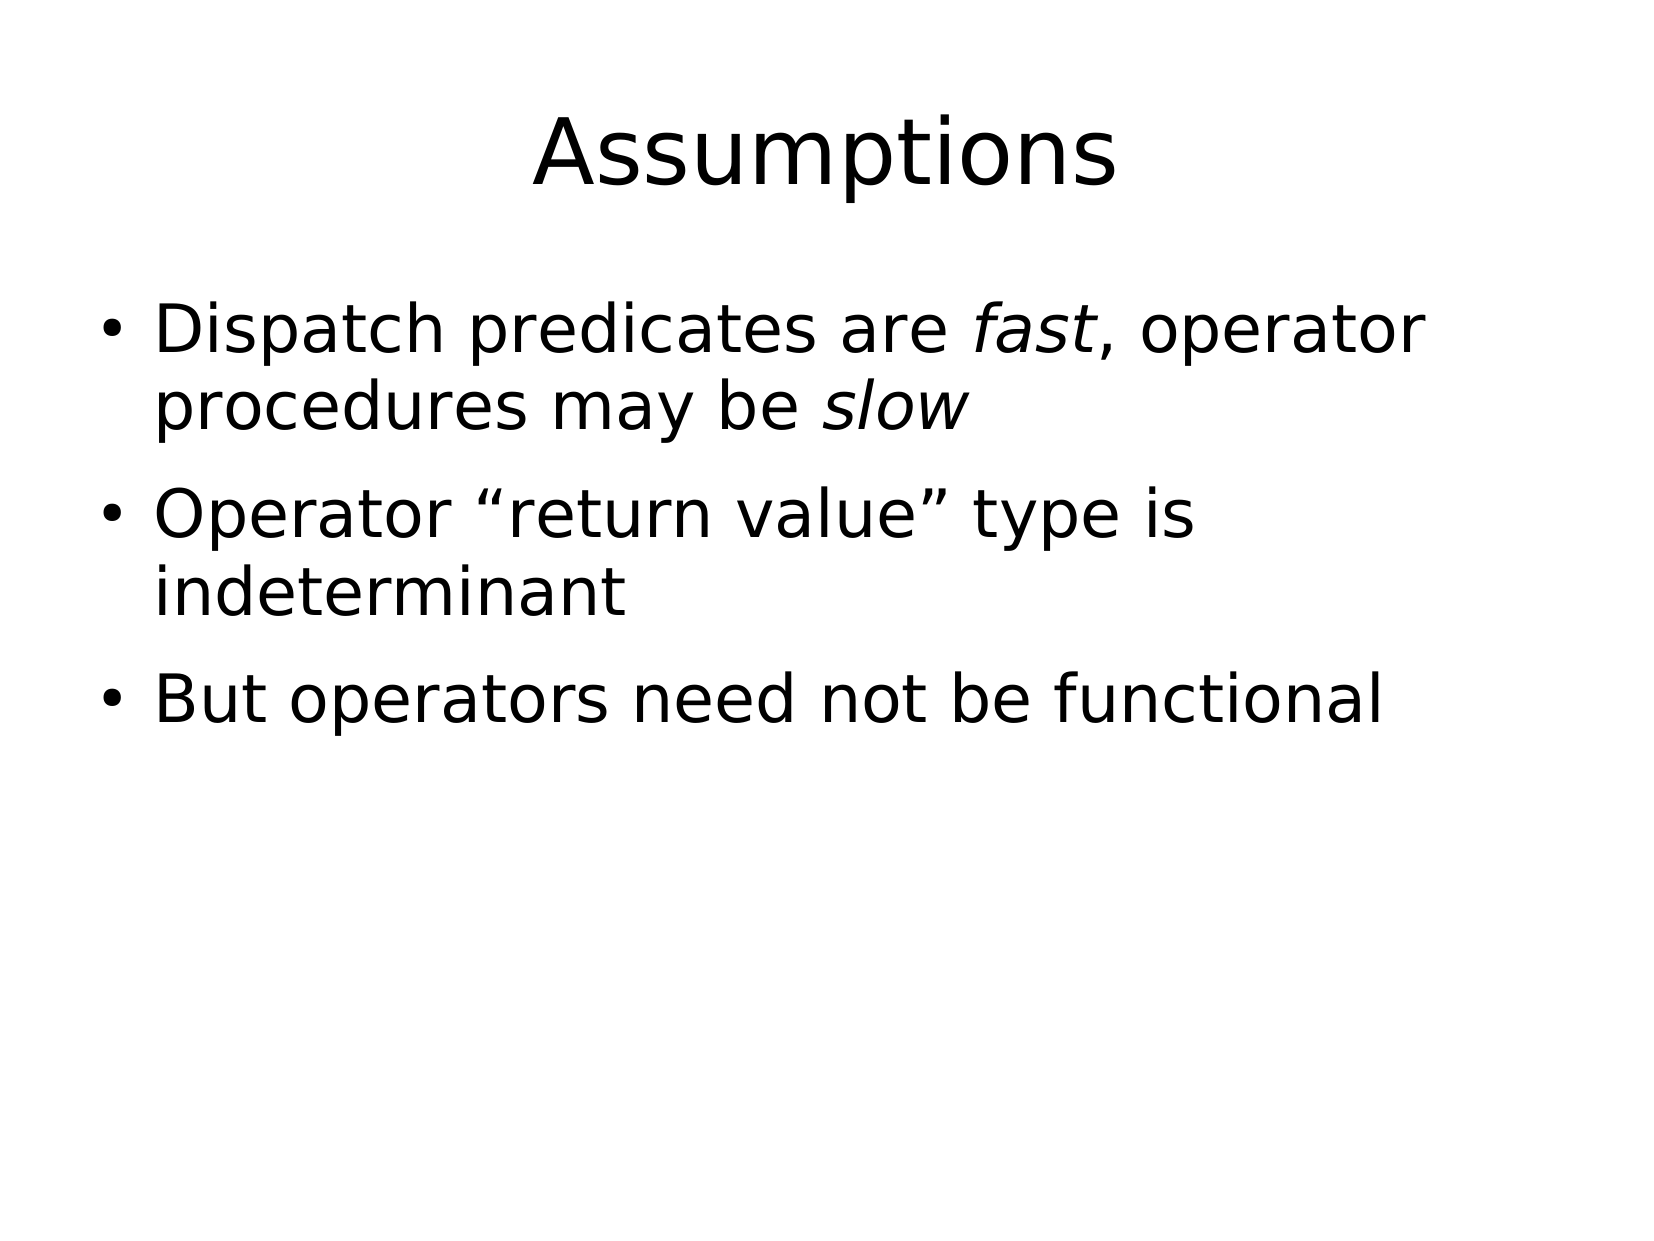

# Assumptions
Dispatch predicates are fast, operator procedures may be slow
Operator “return value” type is indeterminant
But operators need not be functional